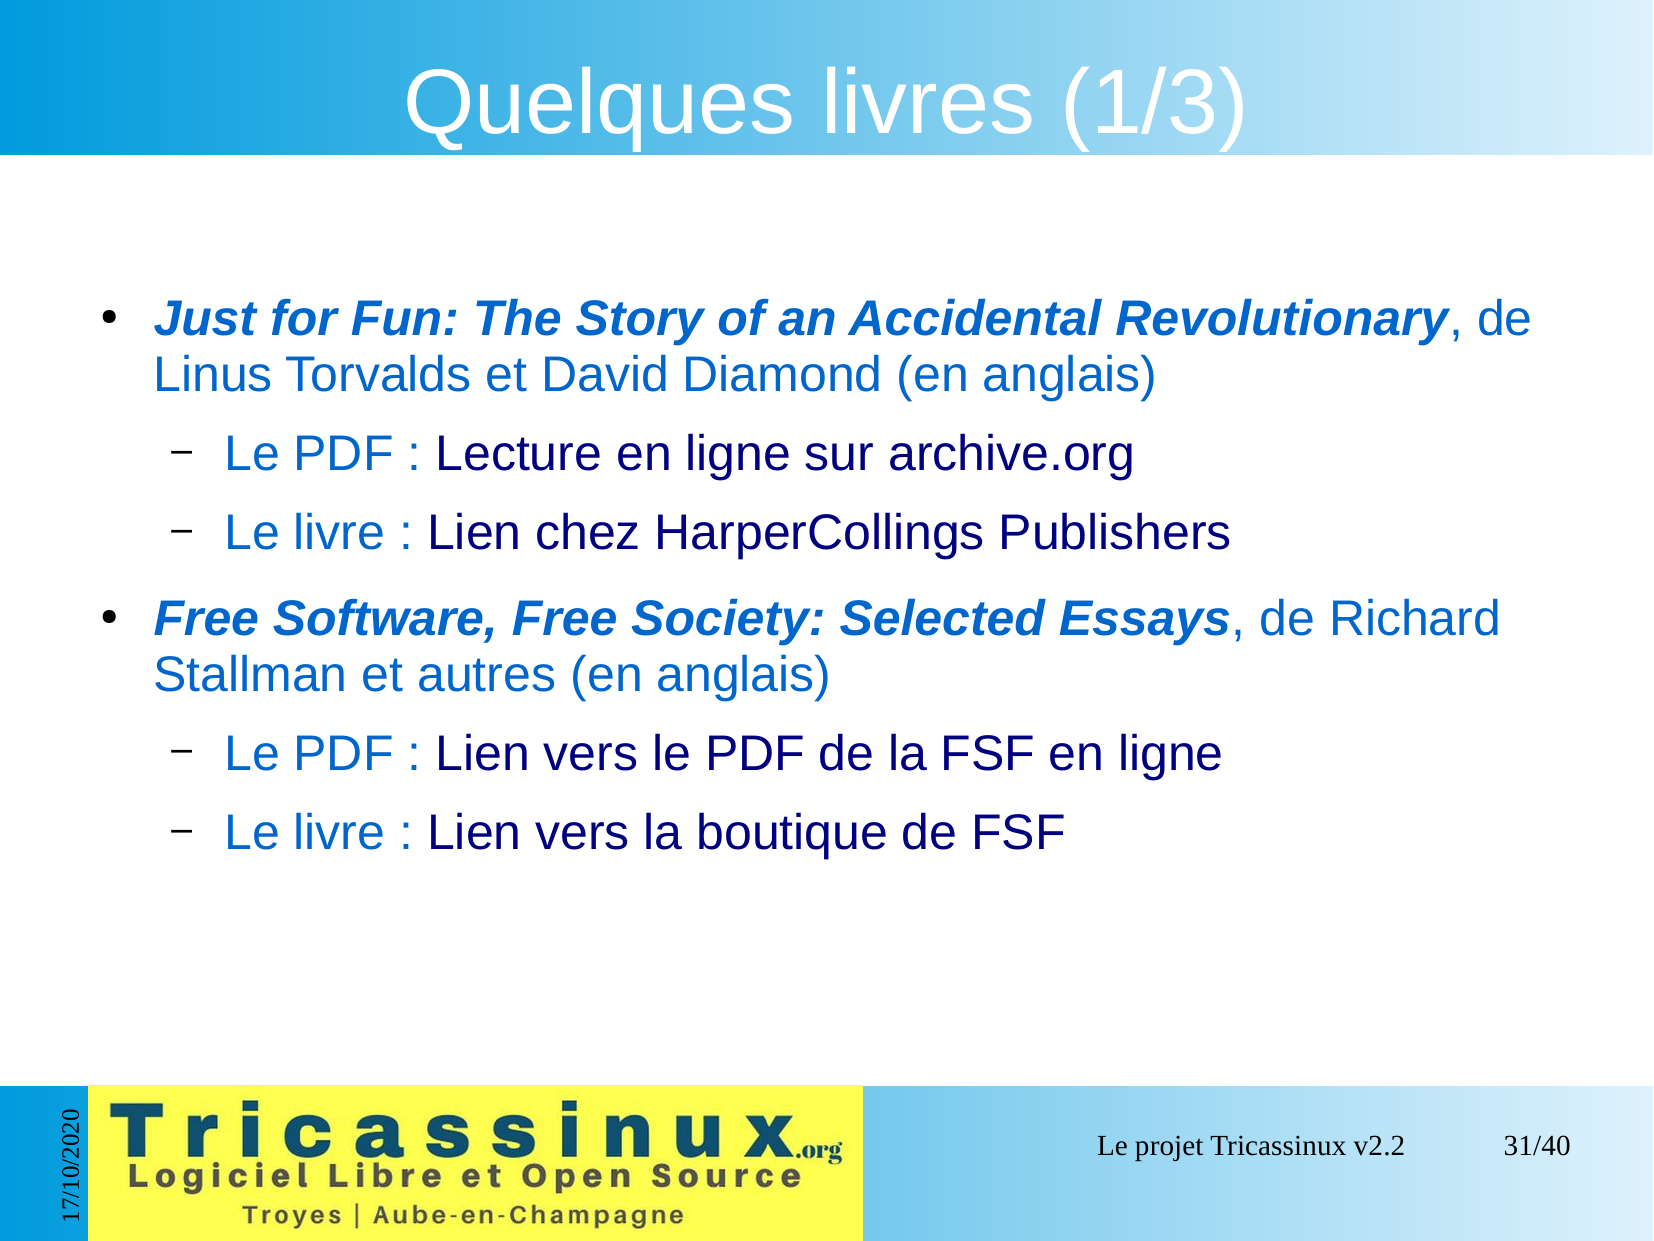

# Quelques livres (1/3)
Just for Fun: The Story of an Accidental Revolutionary, de Linus Torvalds et David Diamond (en anglais)
Le PDF : Lecture en ligne sur archive.org
Le livre : Lien chez HarperCollings Publishers
Free Software, Free Society: Selected Essays, de Richard Stallman et autres (en anglais)
Le PDF : Lien vers le PDF de la FSF en ligne
Le livre : Lien vers la boutique de FSF
17/10/2020
31